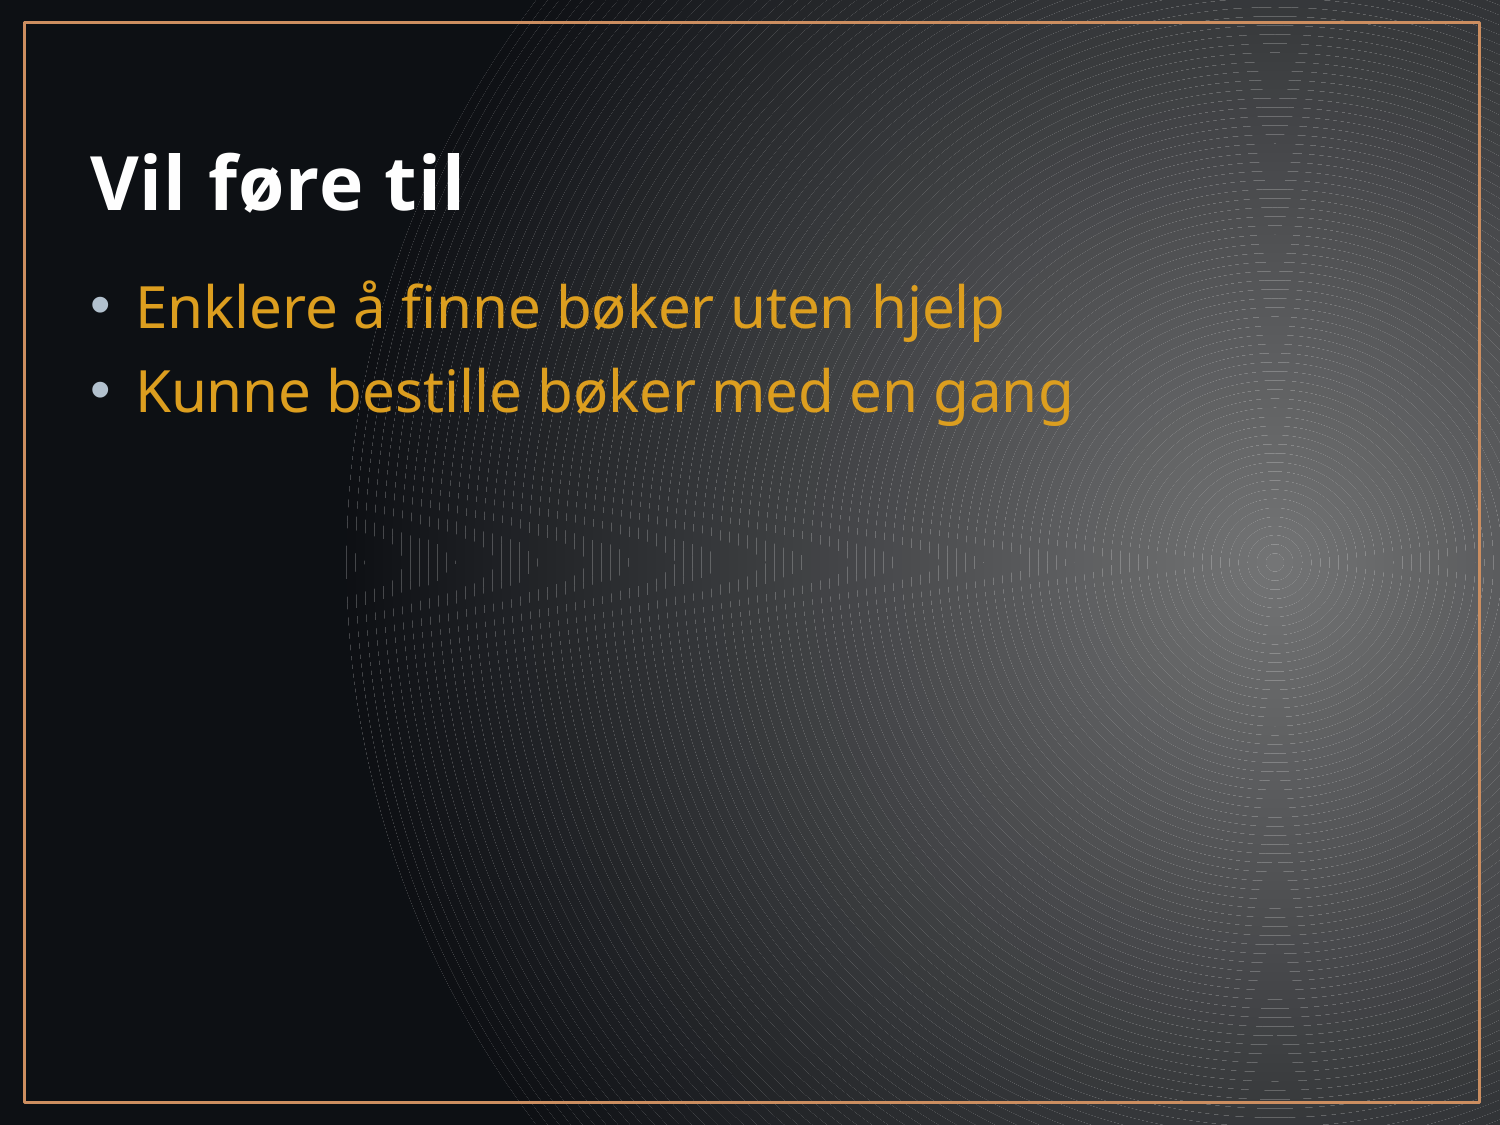

# Vil føre til
Enklere å finne bøker uten hjelp
Kunne bestille bøker med en gang